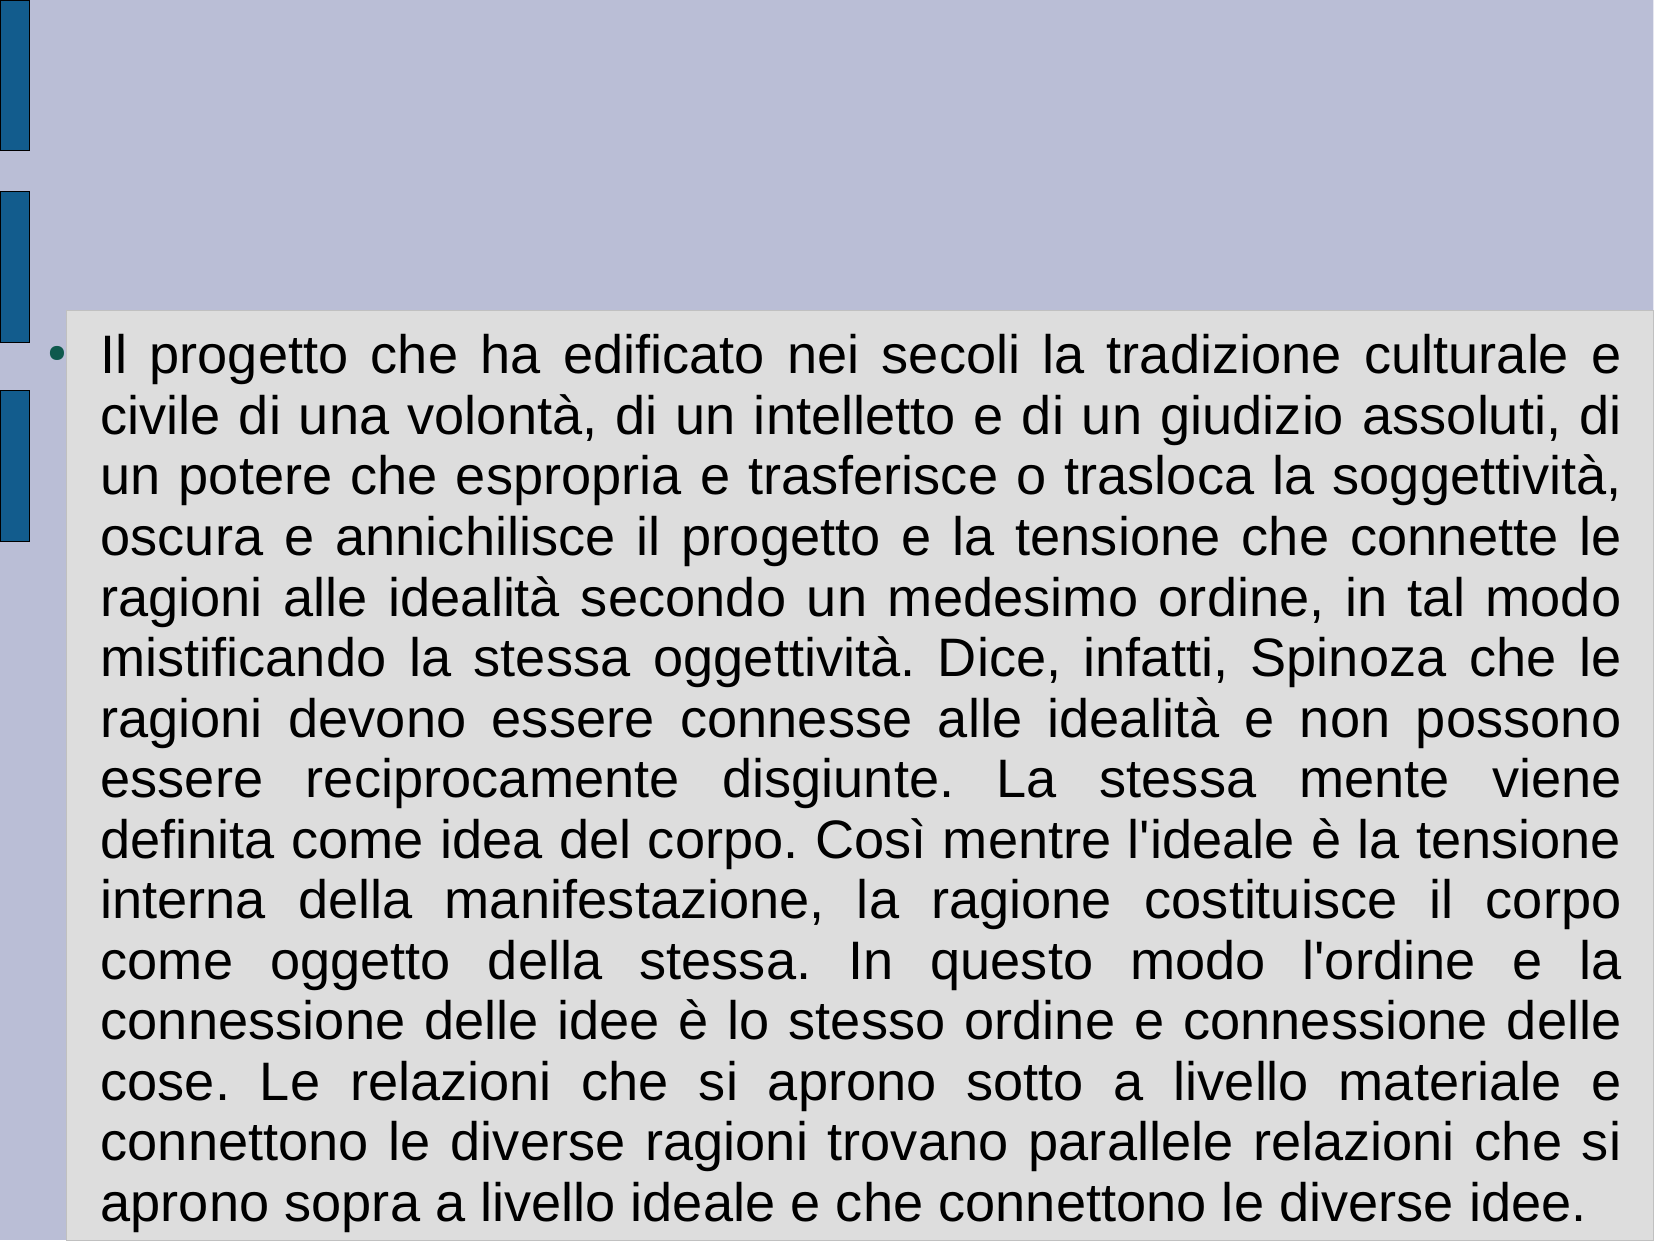

#
Il progetto che ha edificato nei secoli la tradizione culturale e civile di una volontà, di un intelletto e di un giudizio assoluti, di un potere che espropria e trasferisce o trasloca la soggettività, oscura e annichilisce il progetto e la tensione che connette le ragioni alle idealità secondo un medesimo ordine, in tal modo mistificando la stessa oggettività. Dice, infatti, Spinoza che le ragioni devono essere connesse alle idealità e non possono essere reciprocamente disgiunte. La stessa mente viene definita come idea del corpo. Così mentre l'ideale è la tensione interna della manifestazione, la ragione costituisce il corpo come oggetto della stessa. In questo modo l'ordine e la connessione delle idee è lo stesso ordine e connessione delle cose. Le relazioni che si aprono sotto a livello materiale e connettono le diverse ragioni trovano parallele relazioni che si aprono sopra a livello ideale e che connettono le diverse idee.